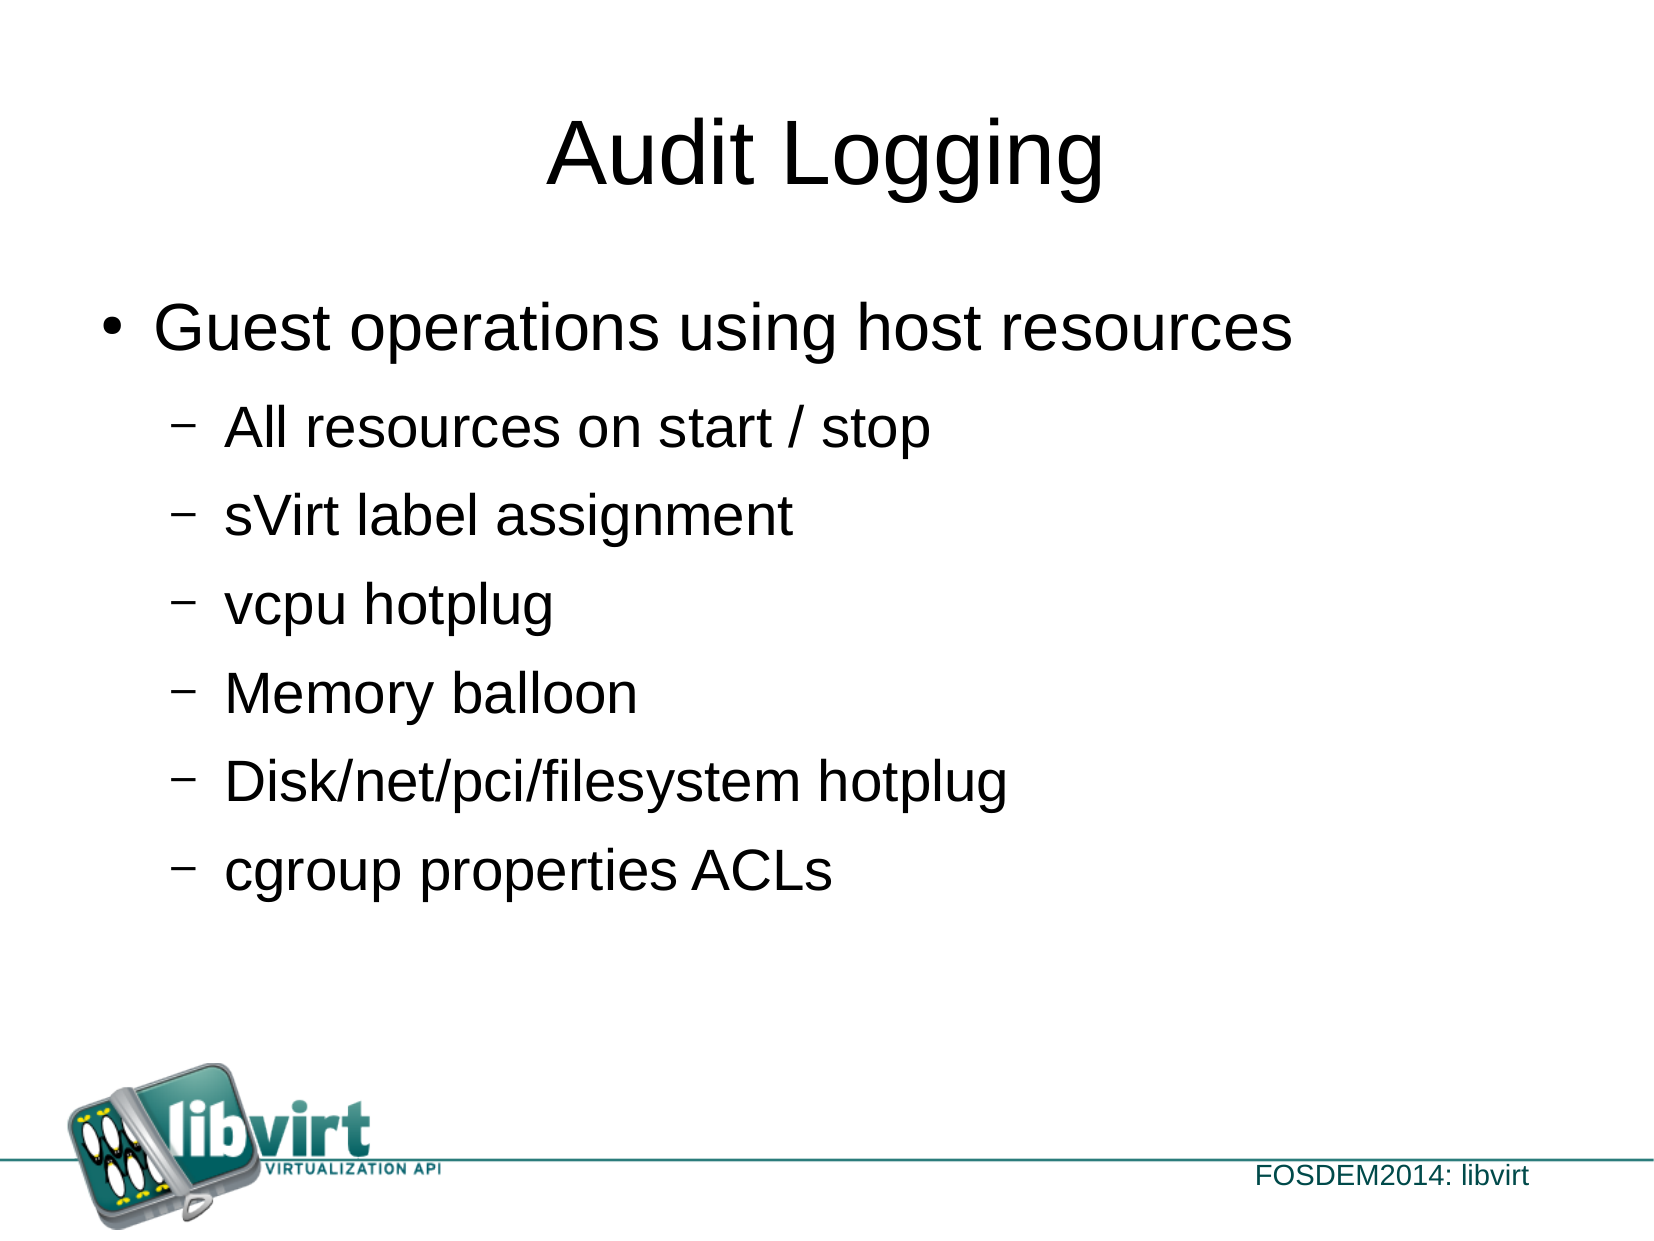

# Audit Logging
Guest operations using host resources
All resources on start / stop
sVirt label assignment
vcpu hotplug
Memory balloon
Disk/net/pci/filesystem hotplug
cgroup properties ACLs